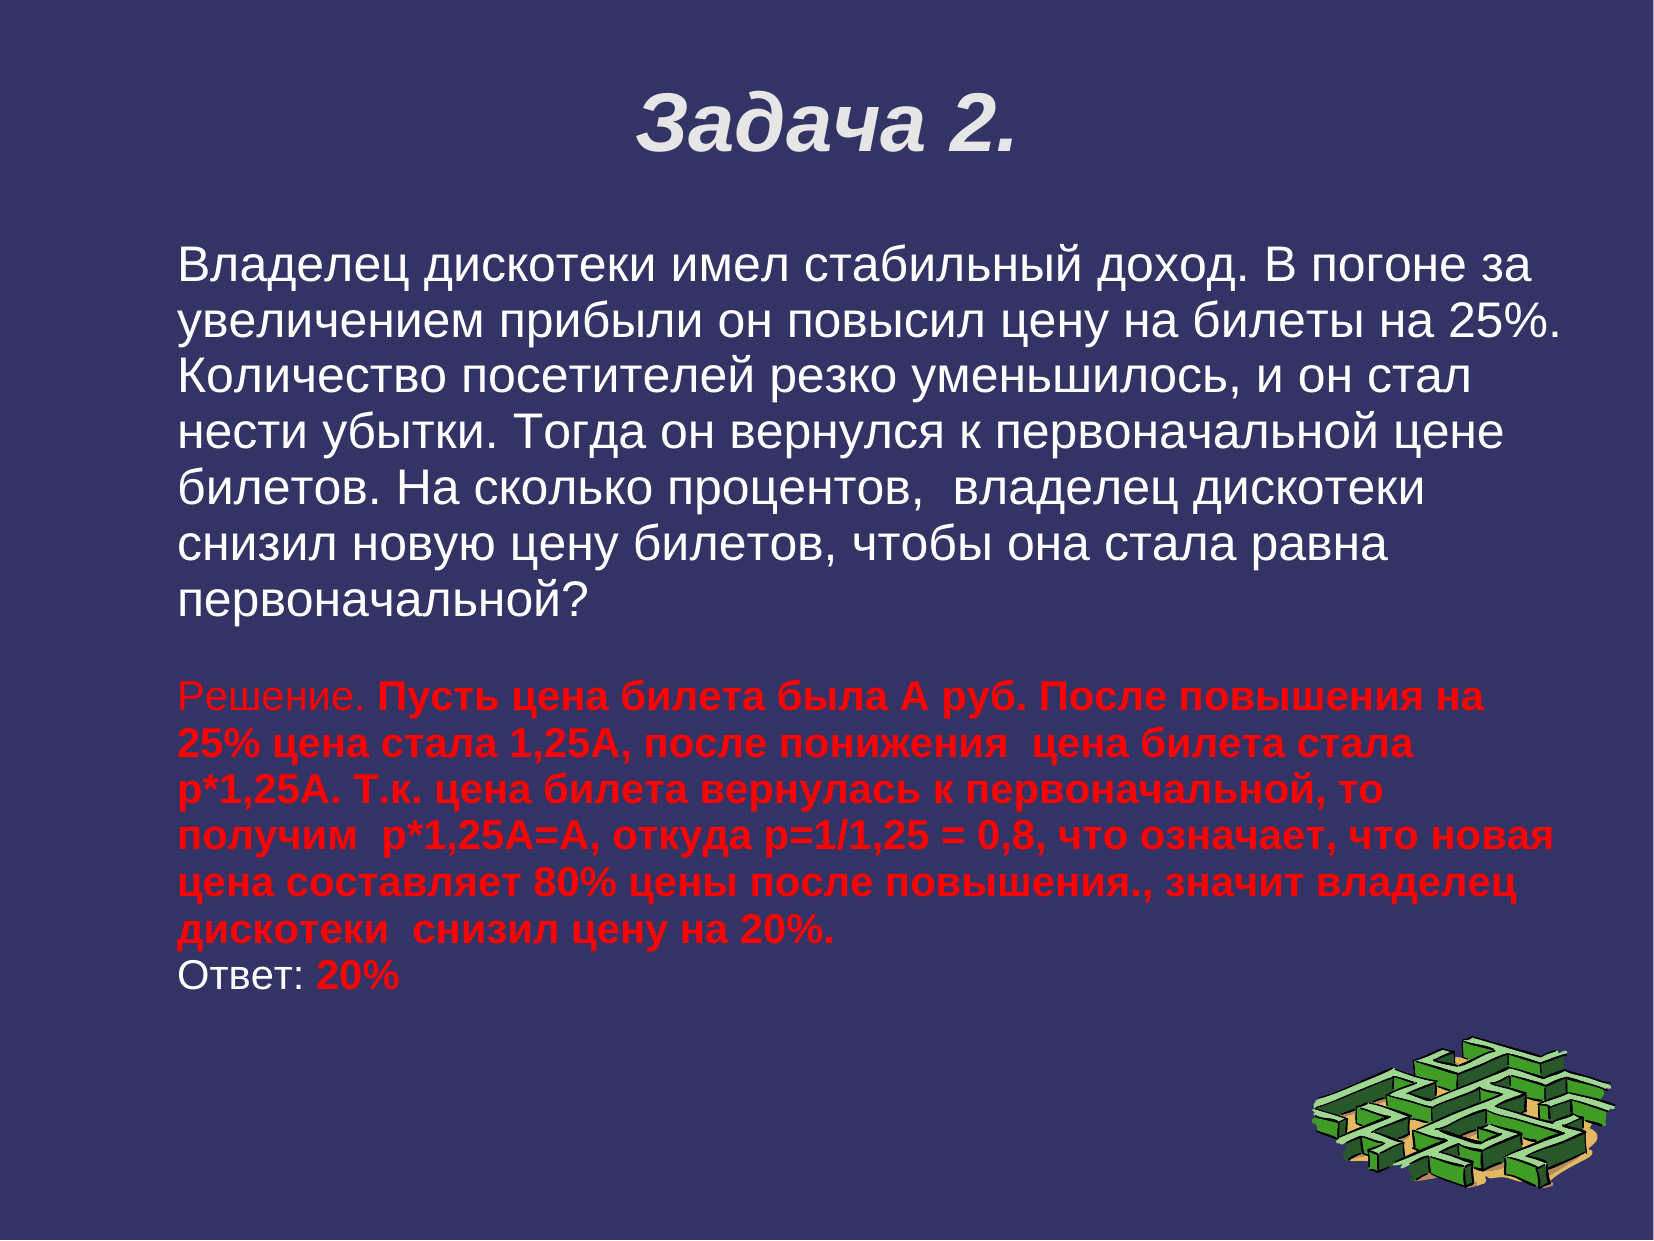

# Задача 2.
Владелец дискотеки имел стабильный доход. В погоне за увеличением прибыли он повысил цену на билеты на 25%. Количество посетителей резко уменьшилось, и он стал нести убытки. Тогда он вернулся к первоначальной цене билетов. На сколько процентов,  владелец дискотеки снизил новую цену билетов, чтобы она стала равна первоначальной?
Решение. Пусть цена билета была А руб. После повышения на 25% цена стала 1,25А, после понижения  цена билета стала р*1,25А. Т.к. цена билета вернулась к первоначальной, то получим  р*1,25А=А, откуда р=1/1,25 = 0,8, что означает, что новая цена составляет 80% цены после повышения., значит владелец дискотеки  снизил цену на 20%.
Ответ: 20%